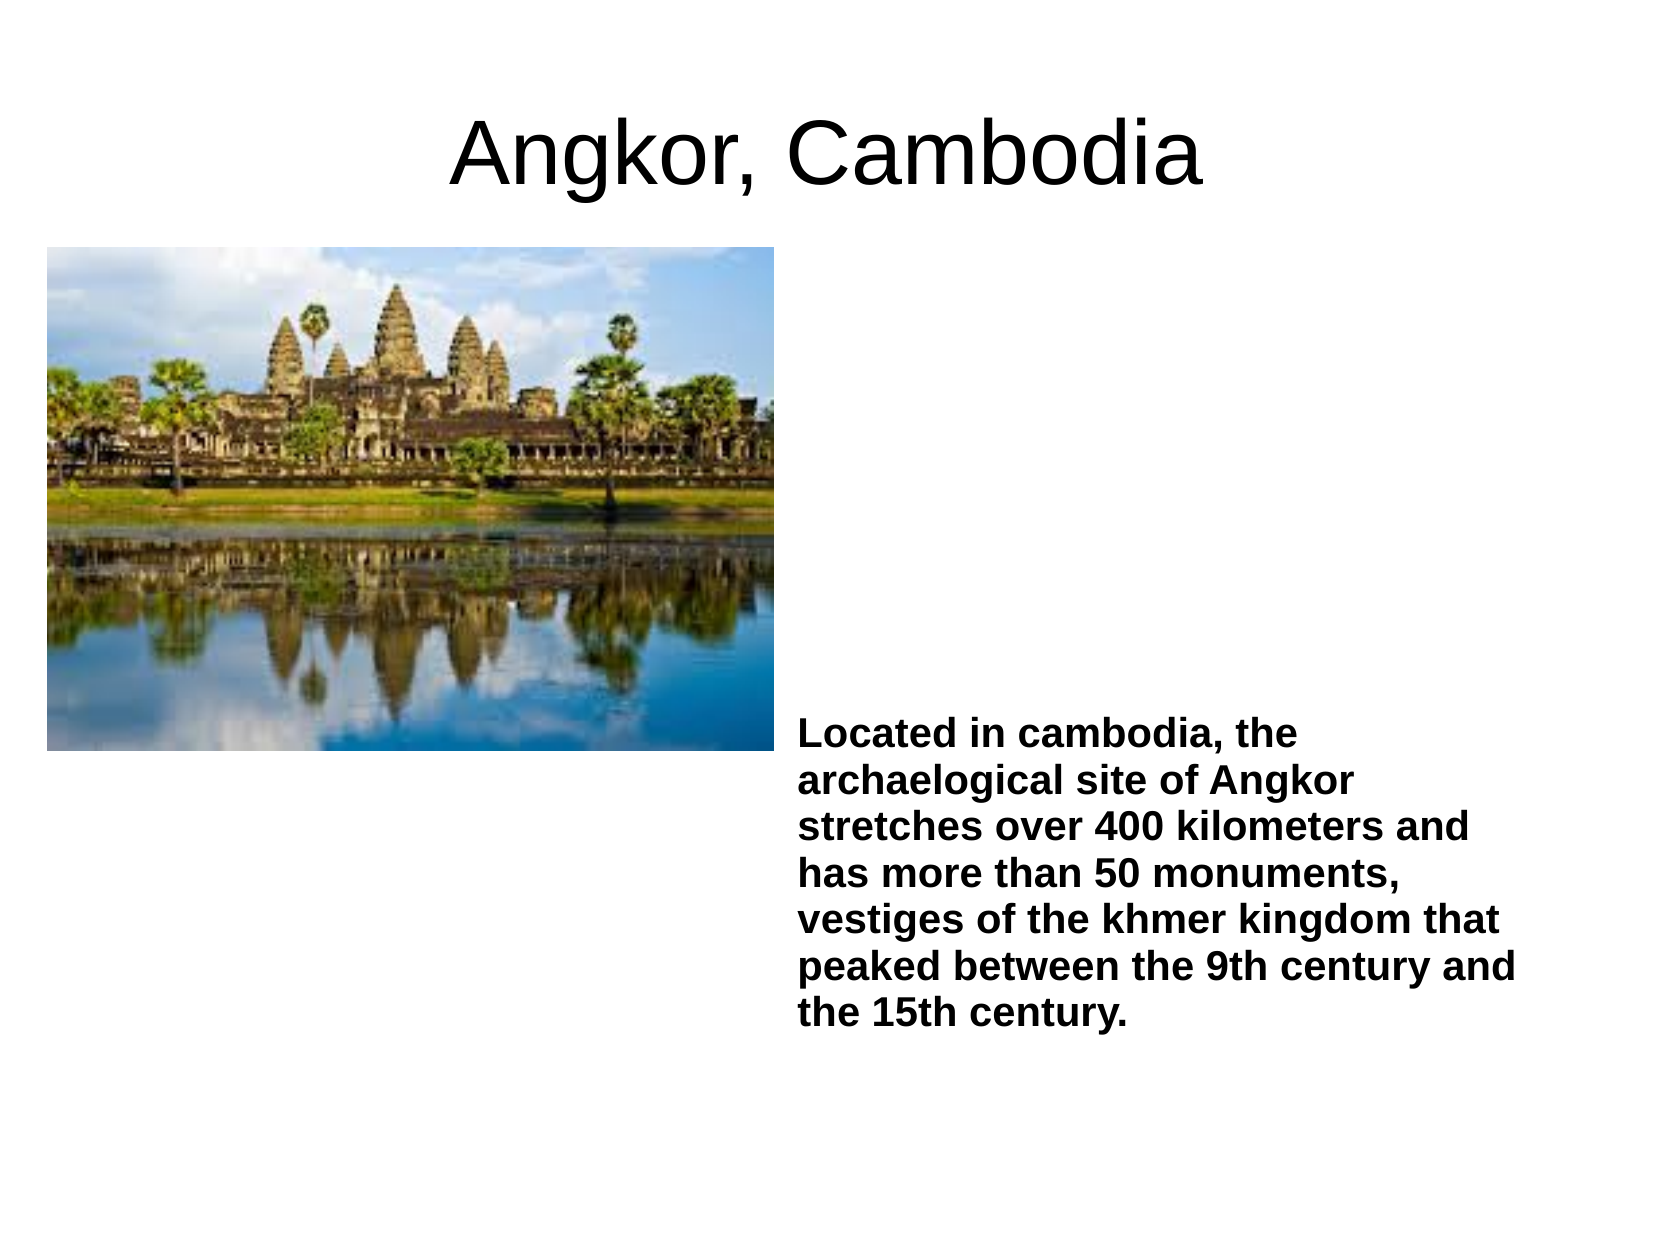

# Angkor, Cambodia
Located in cambodia, the archaelogical site of Angkor stretches over 400 kilometers and has more than 50 monuments, vestiges of the khmer kingdom that peaked between the 9th century and the 15th century.